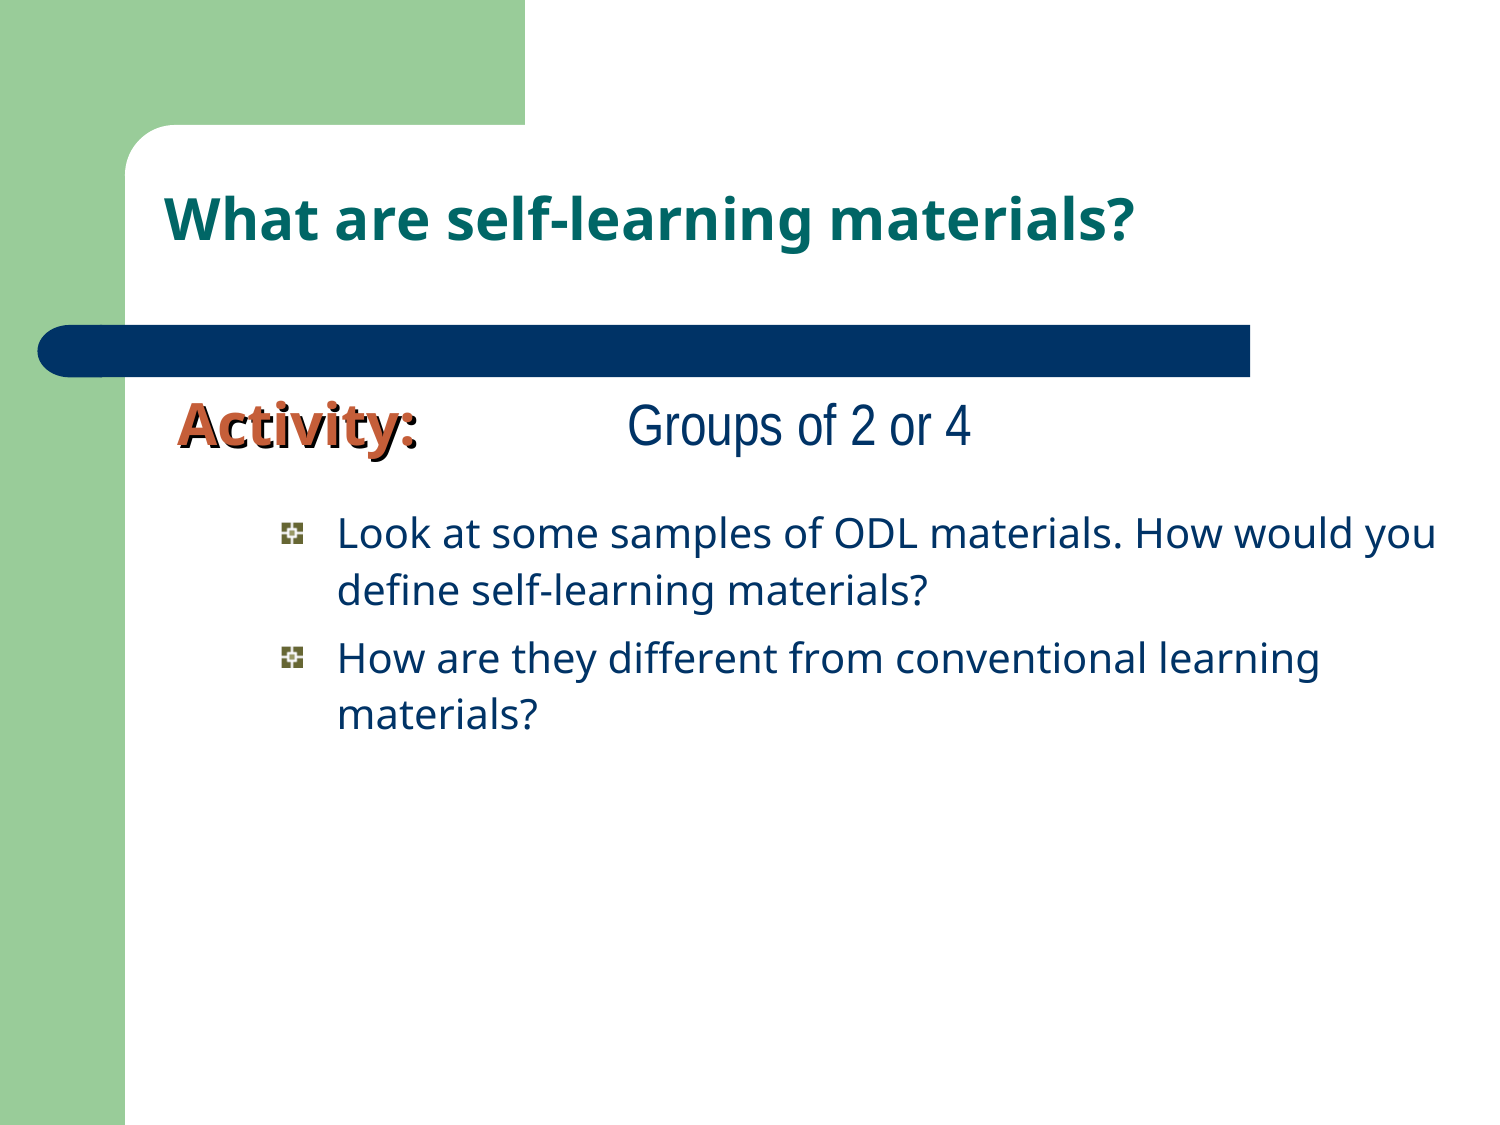

# What are self-learning materials?
Activity:		Groups of 2 or 4
Look at some samples of ODL materials. How would you define self-learning materials?
How are they different from conventional learning materials?